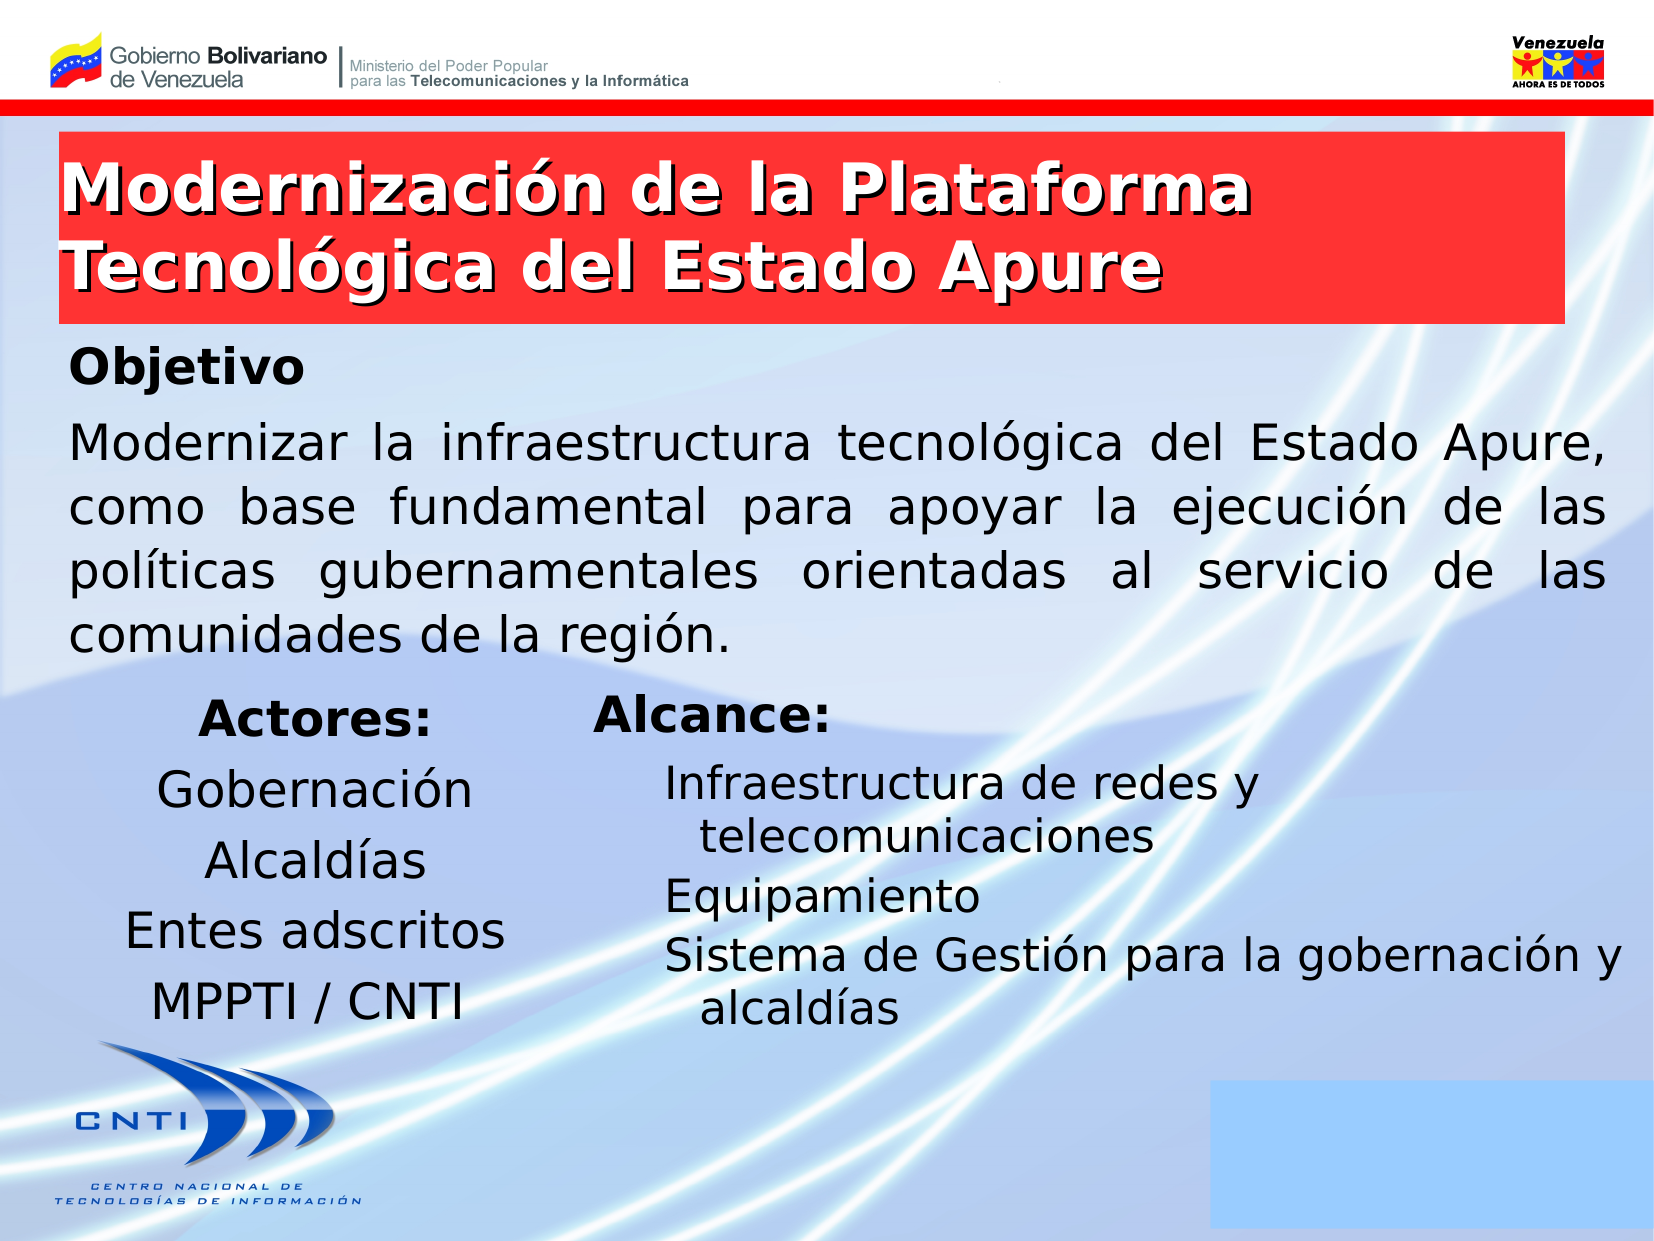

# Modernización de la Plataforma Tecnológica del Estado Apure
Objetivo
Modernizar la infraestructura tecnológica del Estado Apure, como base fundamental para apoyar la ejecución de las políticas gubernamentales orientadas al servicio de las comunidades de la región.
Alcance:
Infraestructura de redes y telecomunicaciones
Equipamiento
Sistema de Gestión para la gobernación y alcaldías
Actores:
Gobernación
Alcaldías
Entes adscritos
MPPTI / CNTI